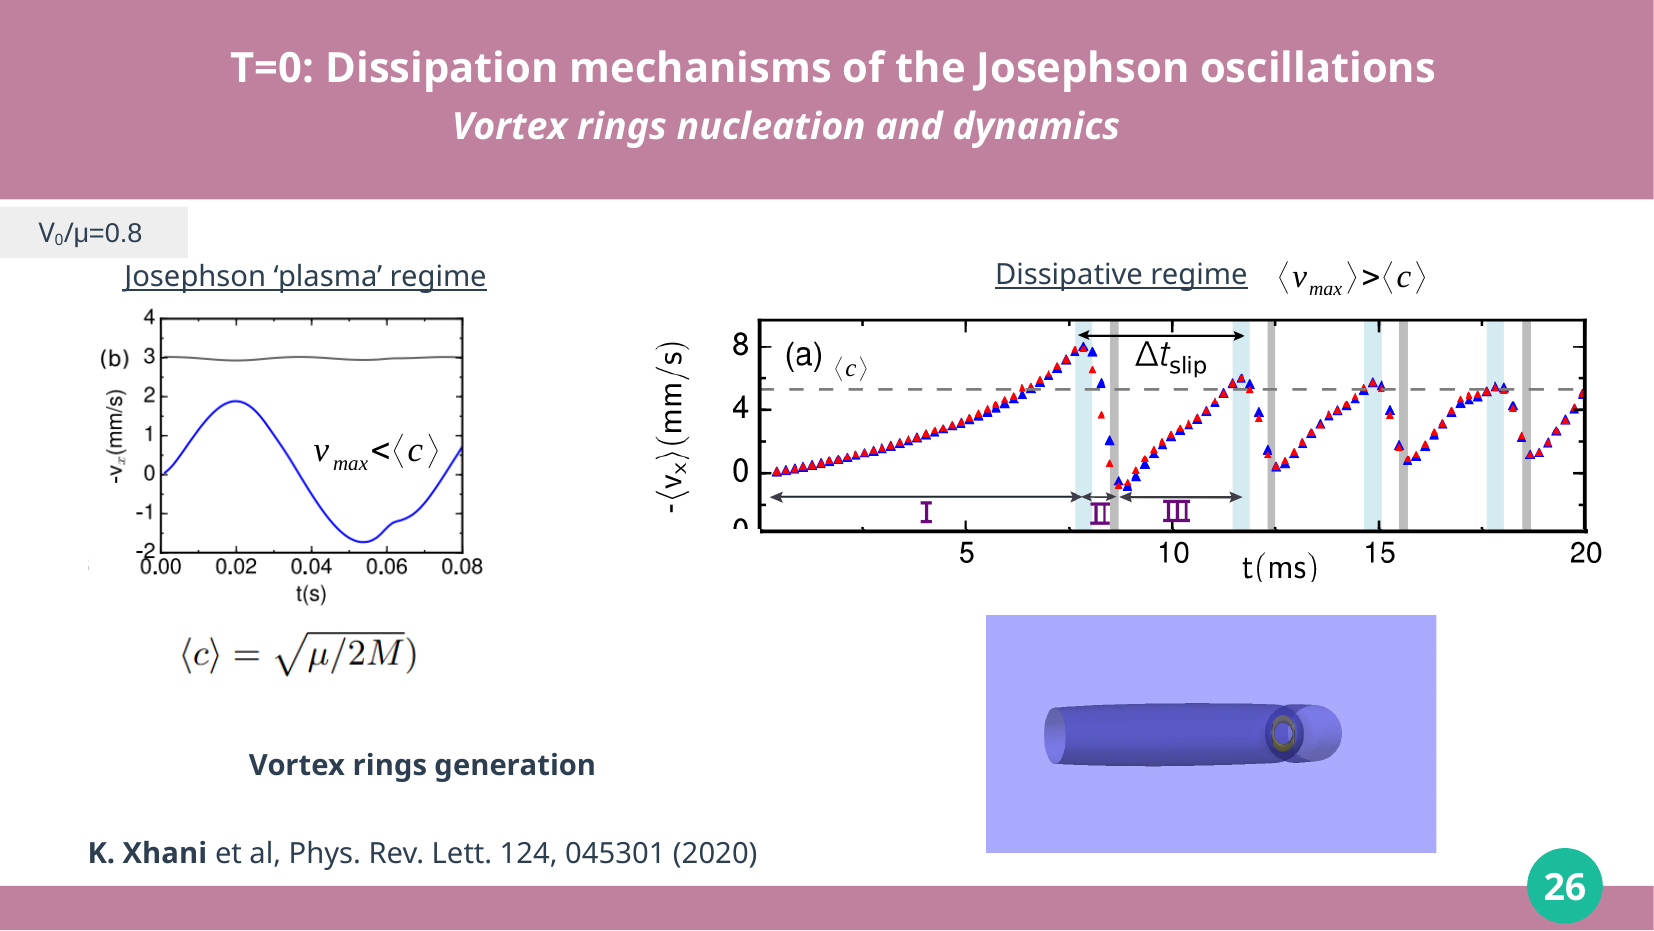

# T=0: Dissipation mechanisms of the Josephson oscillations Vortex rings nucleation and dynamics
V0/μ=0.8
Dissipative regime
Josephson ‘plasma’ regime
Vortex rings generation
K. Xhani et al, Phys. Rev. Lett. 124, 045301 (2020)